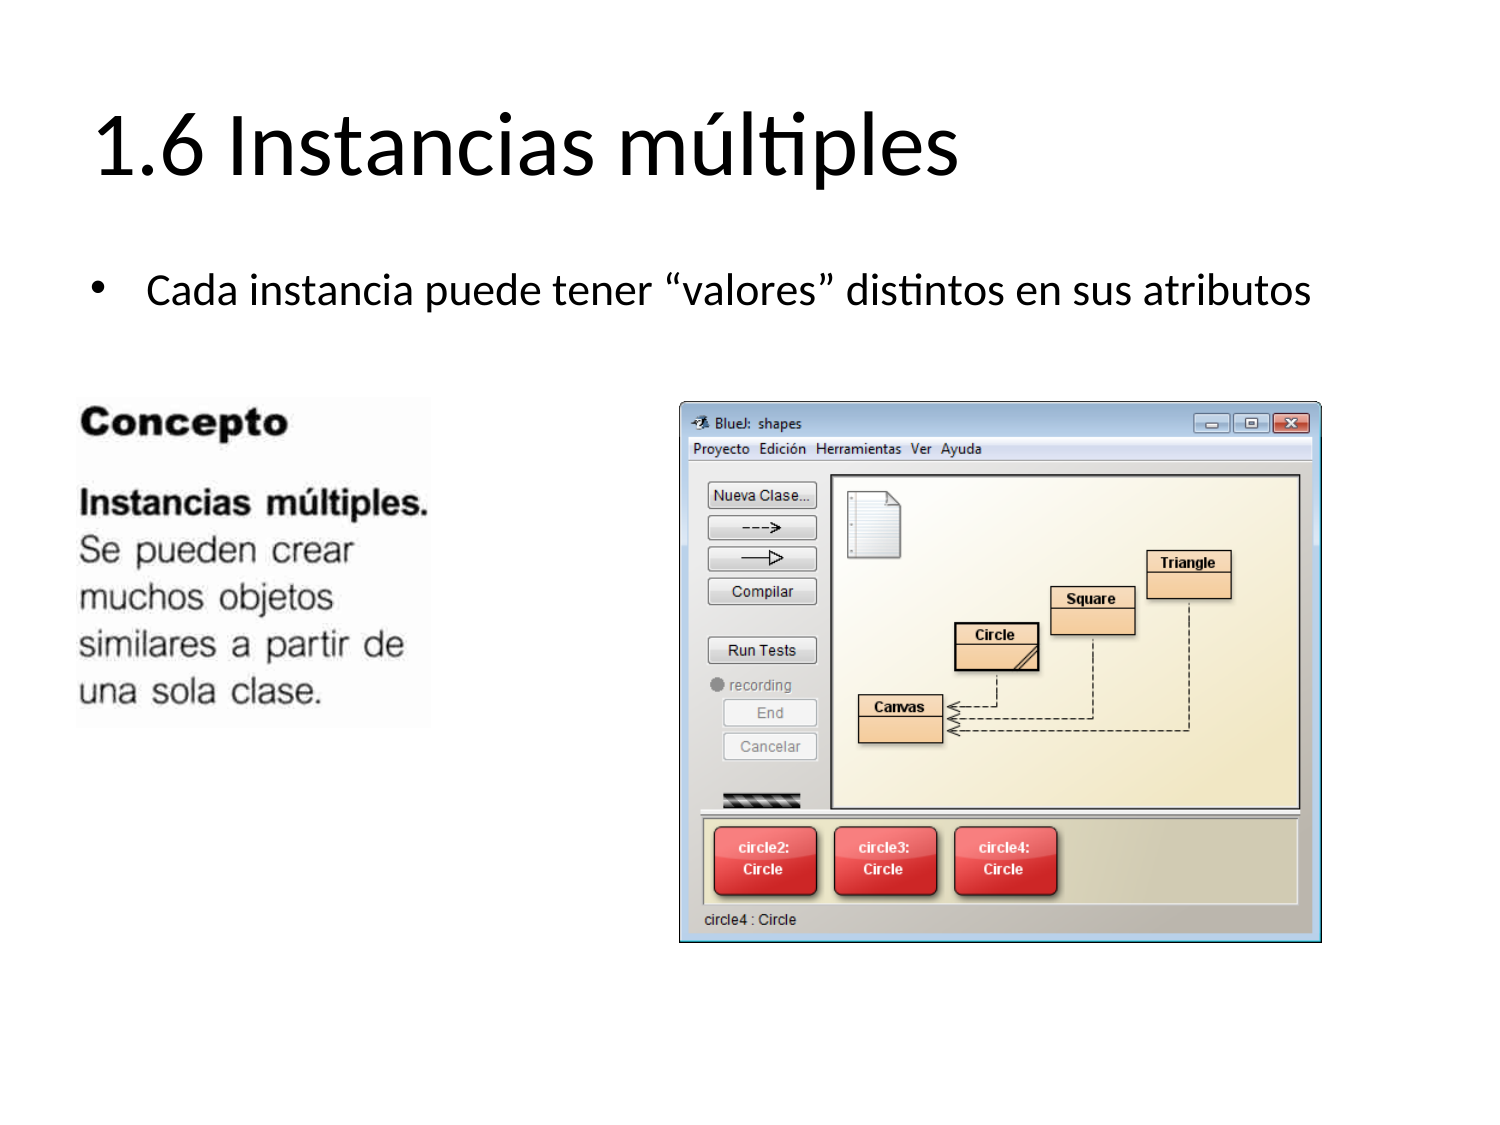

# 1.6 Instancias múltiples
Cada instancia puede tener “valores” distintos en sus atributos